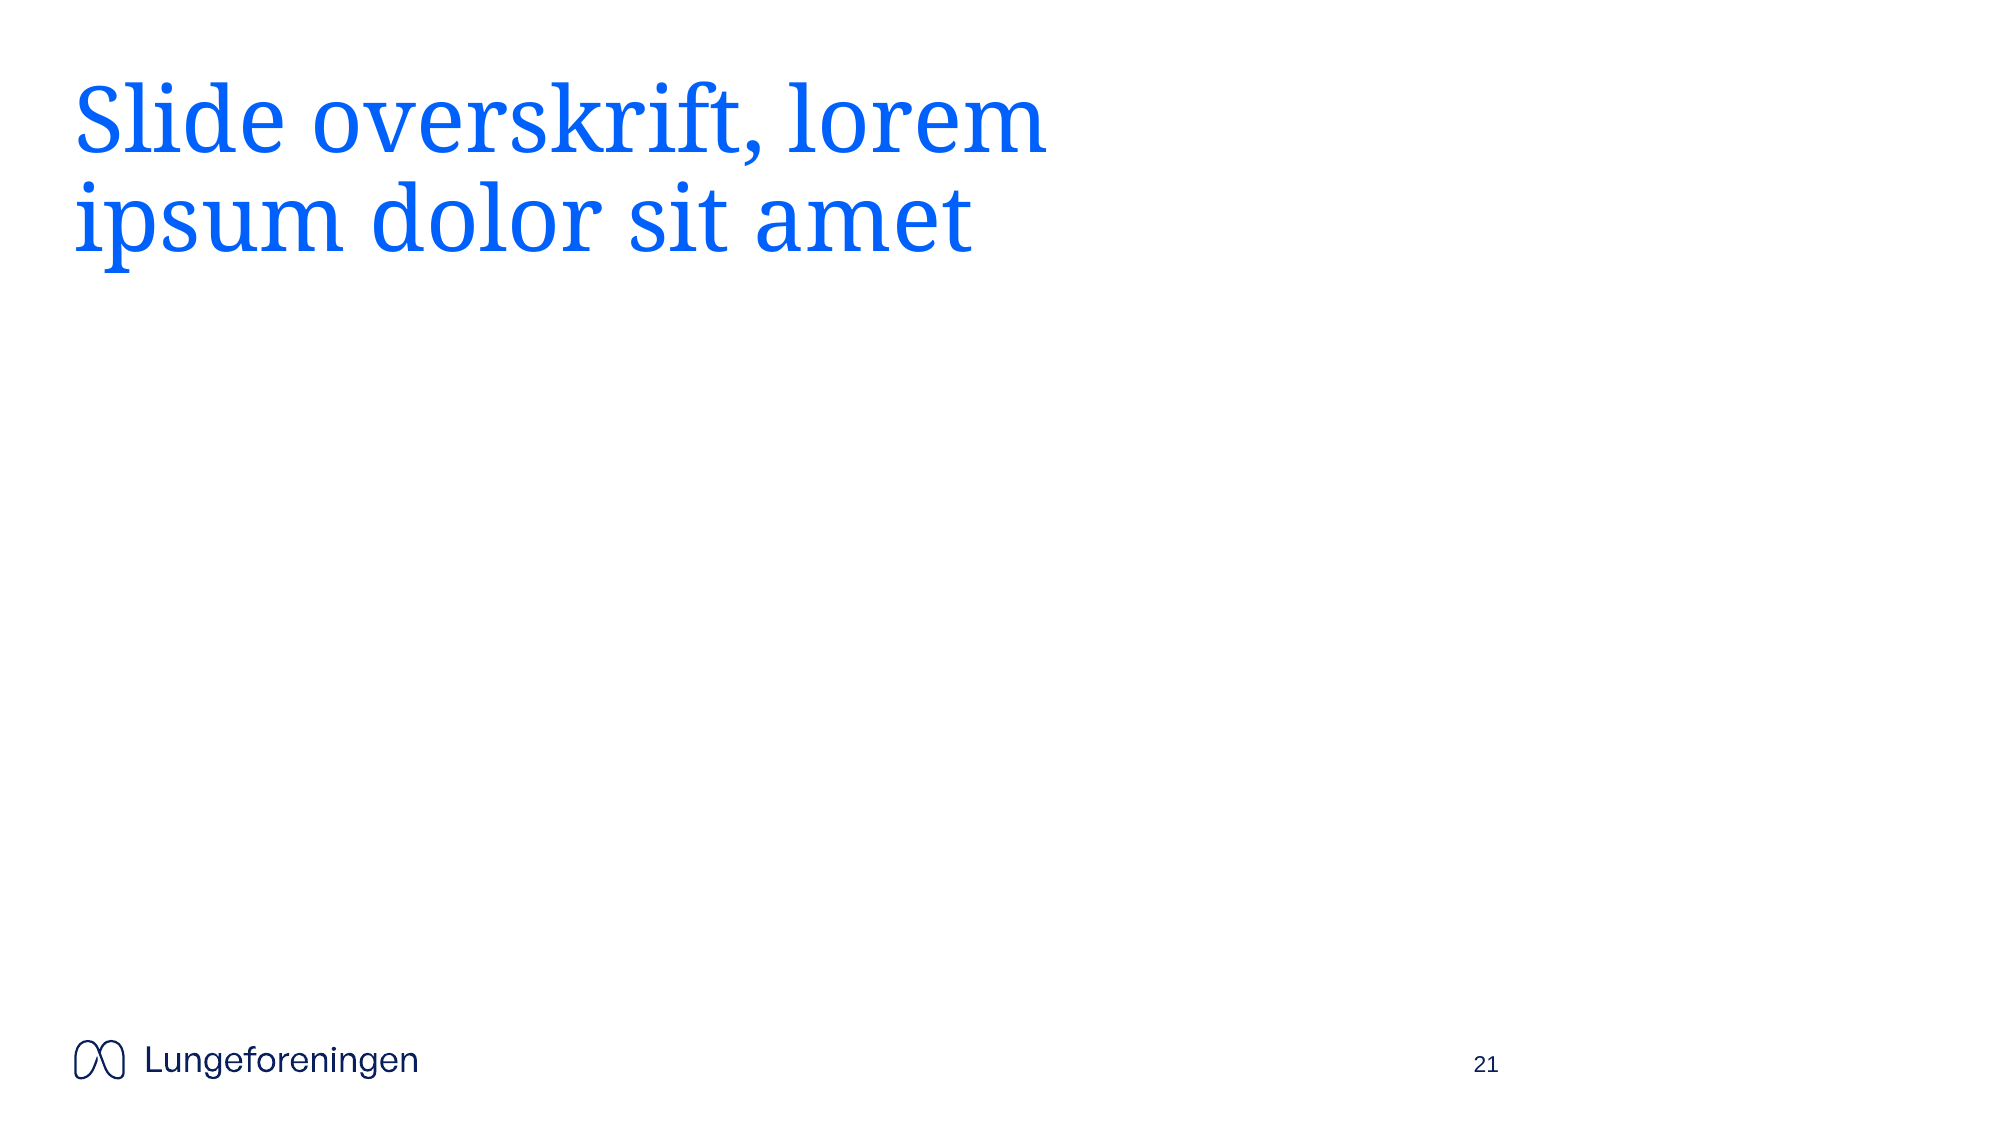

# Slide overskrift, lorem ipsum dolor sit amet